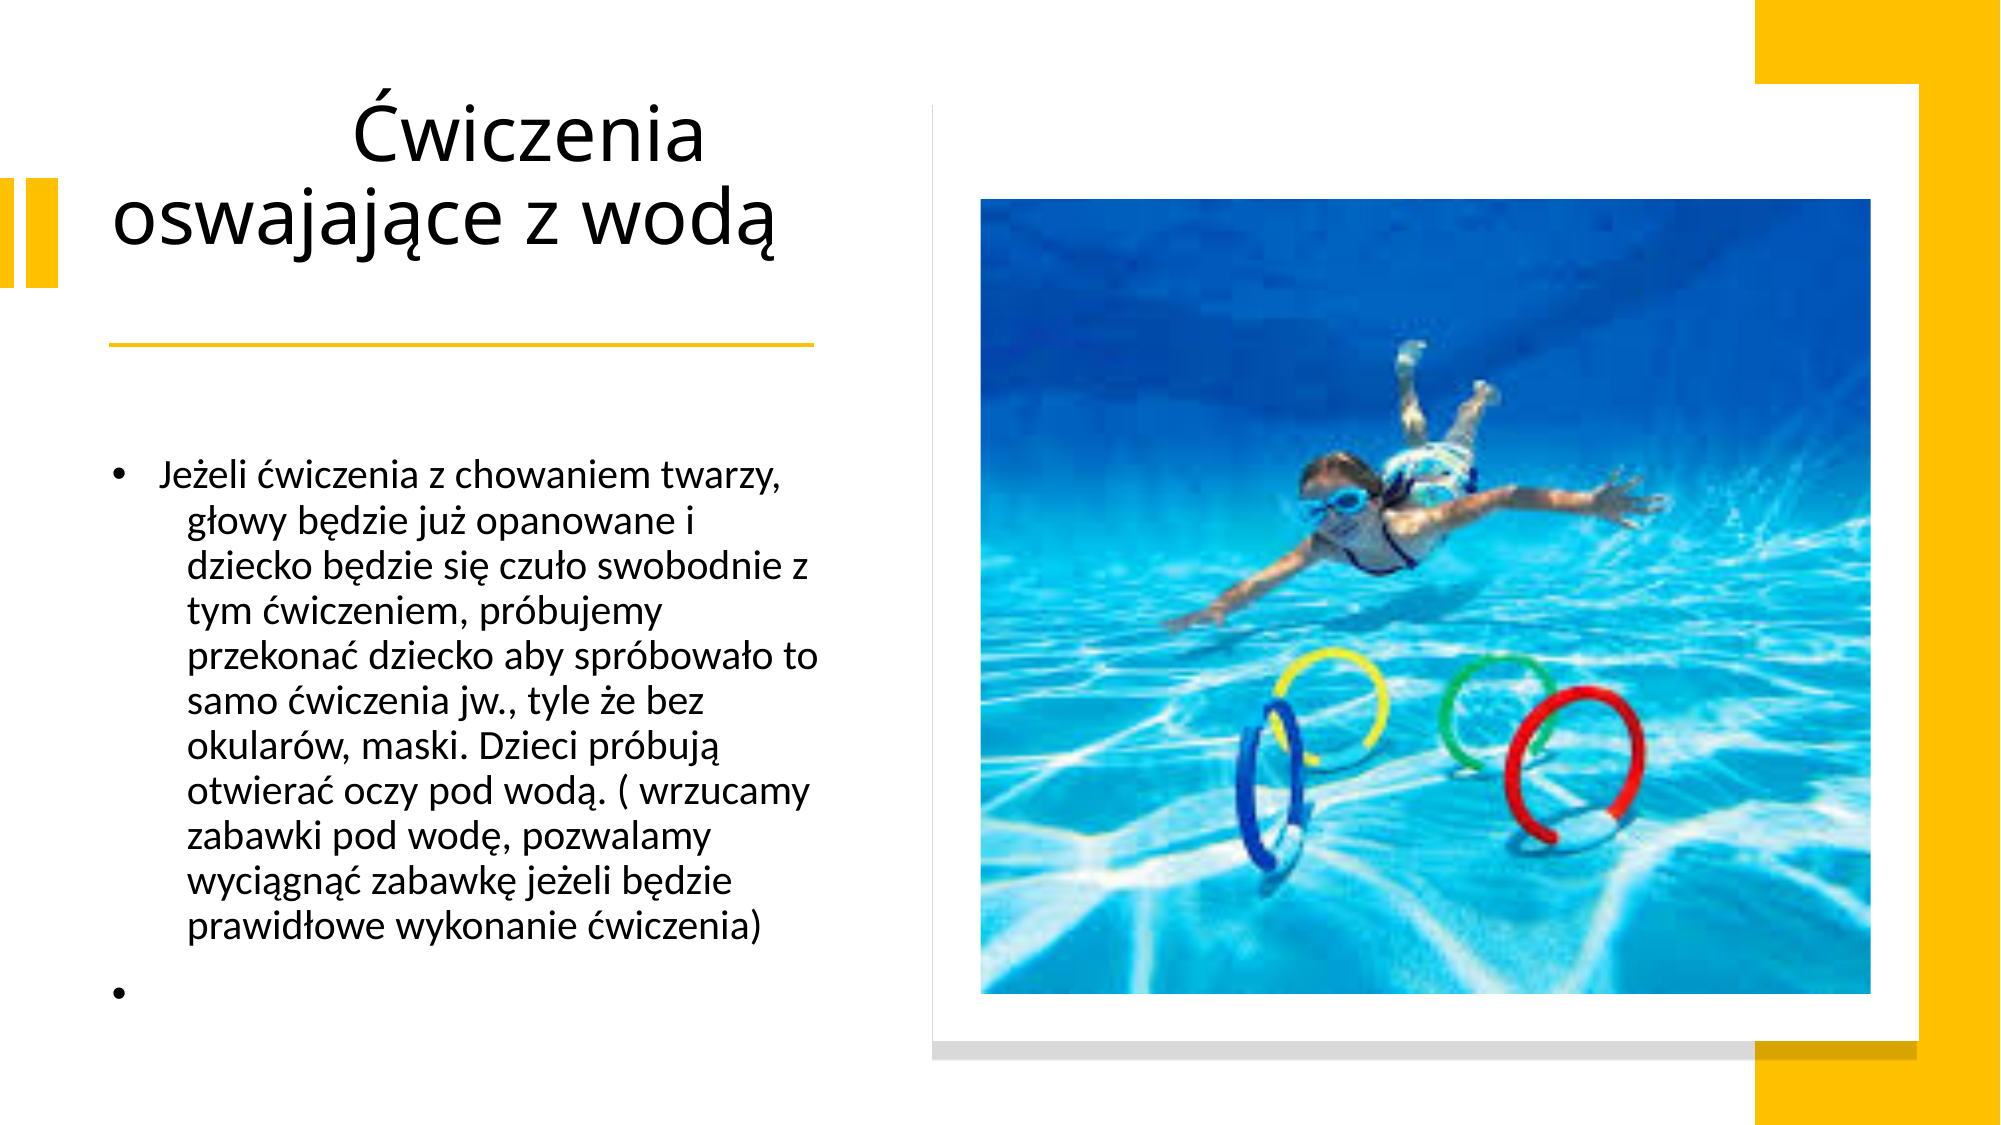

# Ćwiczenia oswajające z wodą
 Jeżeli ćwiczenia z chowaniem twarzy, głowy będzie już opanowane i dziecko będzie się czuło swobodnie z tym ćwiczeniem, próbujemy przekonać dziecko aby spróbowało to samo ćwiczenia jw., tyle że bez okularów, maski. Dzieci próbują otwierać oczy pod wodą. ( wrzucamy zabawki pod wodę, pozwalamy wyciągnąć zabawkę jeżeli będzie prawidłowe wykonanie ćwiczenia)